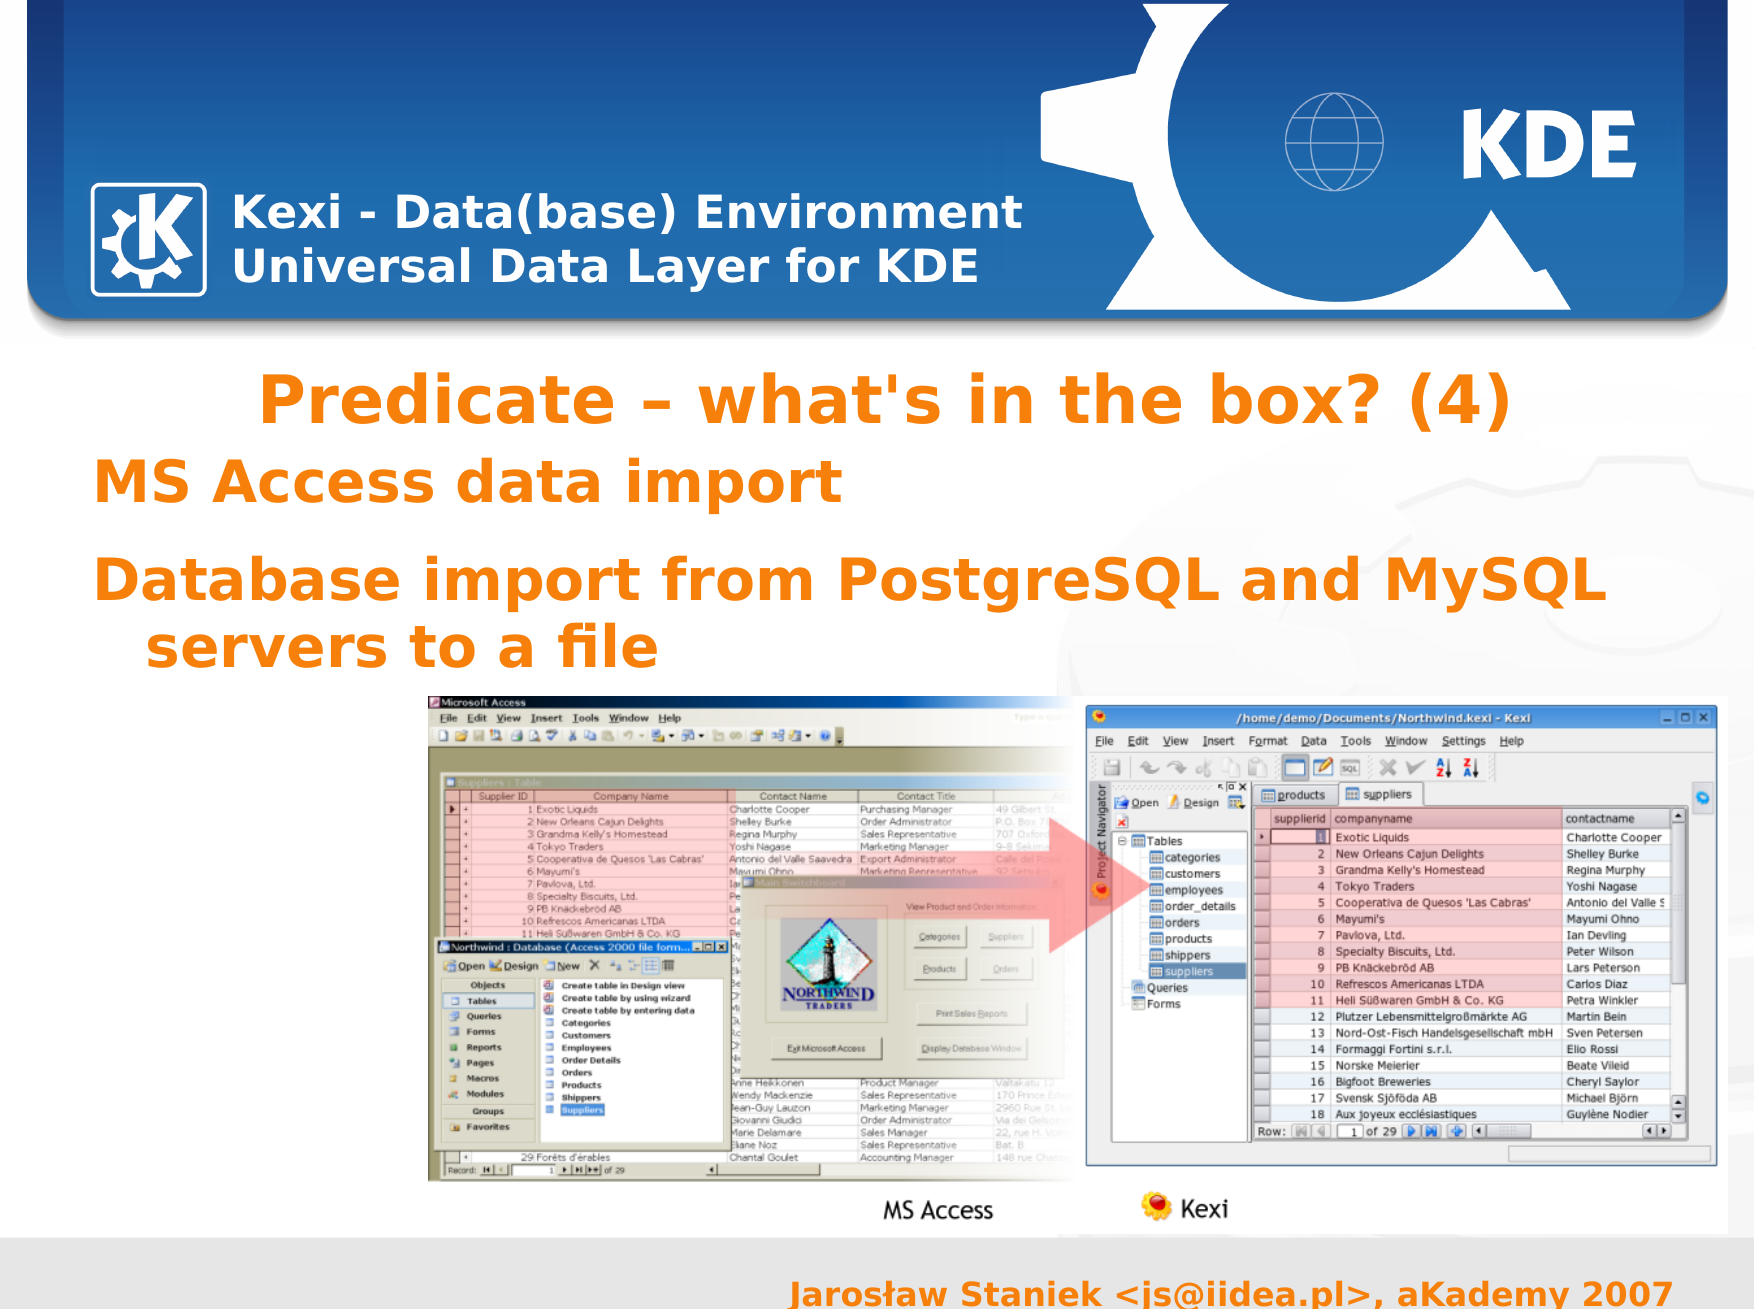

# Predicate – what's in the box? (4)
MS Access data import
Database import from PostgreSQL and MySQL servers to a file